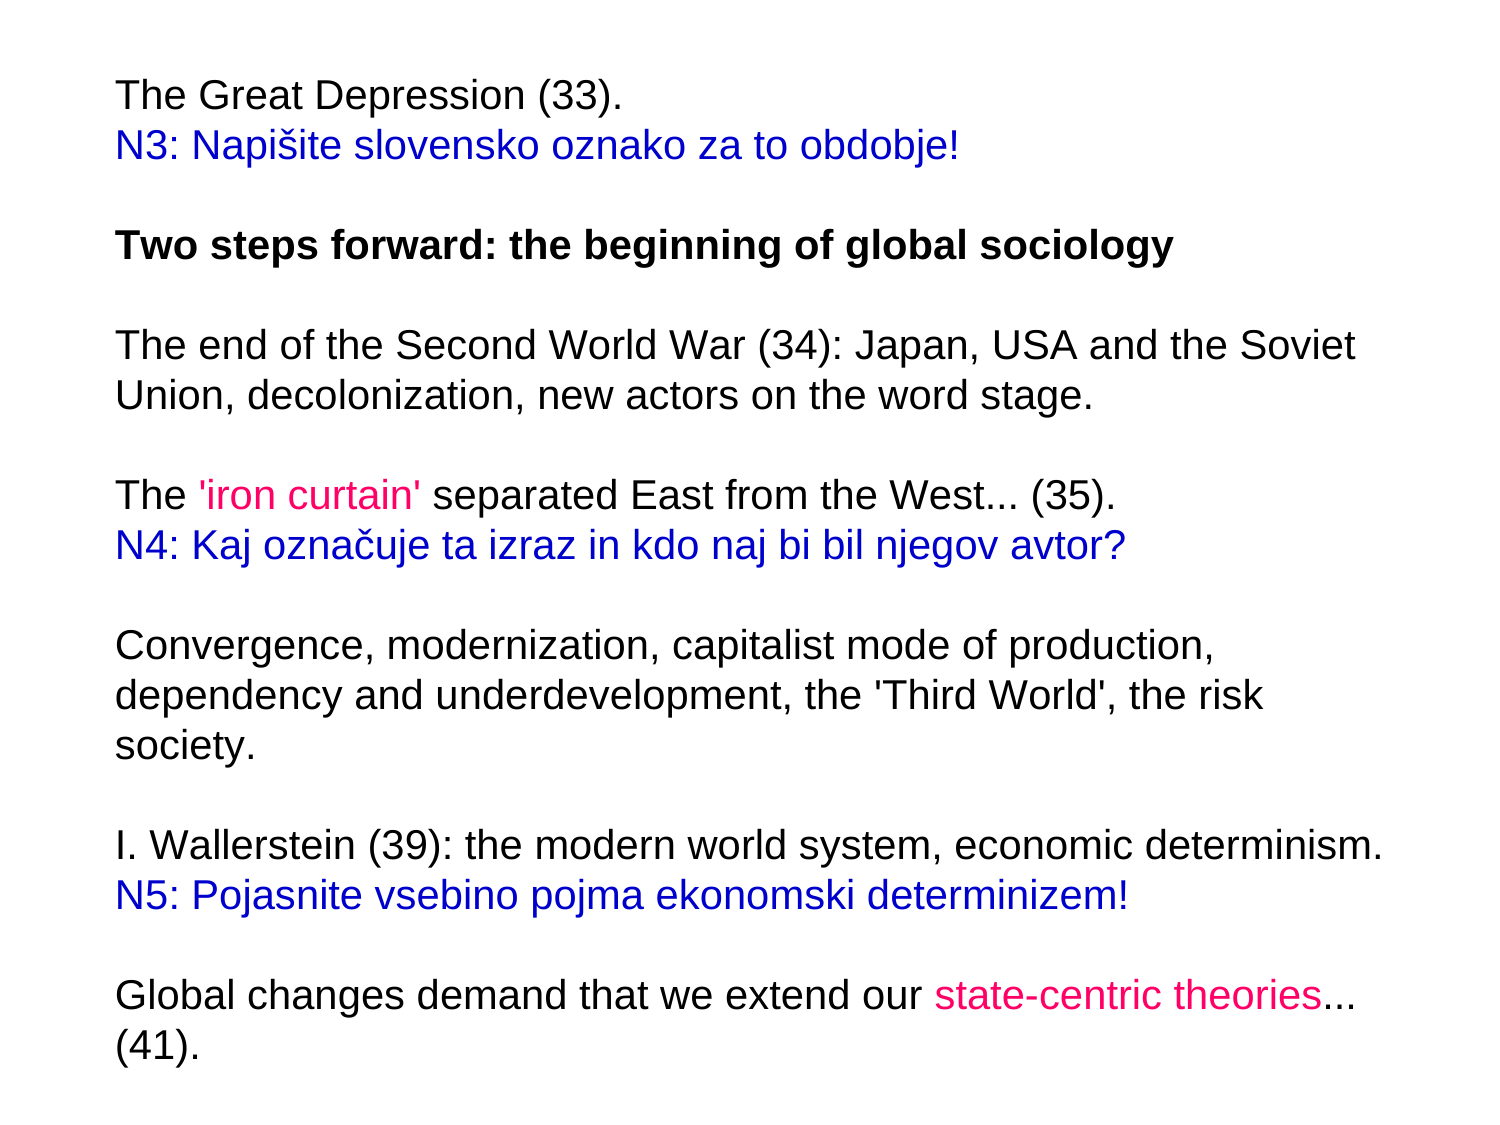

The Great Depression (33).
N3: Napišite slovensko oznako za to obdobje!
Two steps forward: the beginning of global sociology
The end of the Second World War (34): Japan, USA and the Soviet Union, decolonization, new actors on the word stage.
The 'iron curtain' separated East from the West... (35).
N4: Kaj označuje ta izraz in kdo naj bi bil njegov avtor?
Convergence, modernization, capitalist mode of production, dependency and underdevelopment, the 'Third World', the risk society.
I. Wallerstein (39): the modern world system, economic determinism.
N5: Pojasnite vsebino pojma ekonomski determinizem!
Global changes demand that we extend our state-centric theories... (41).